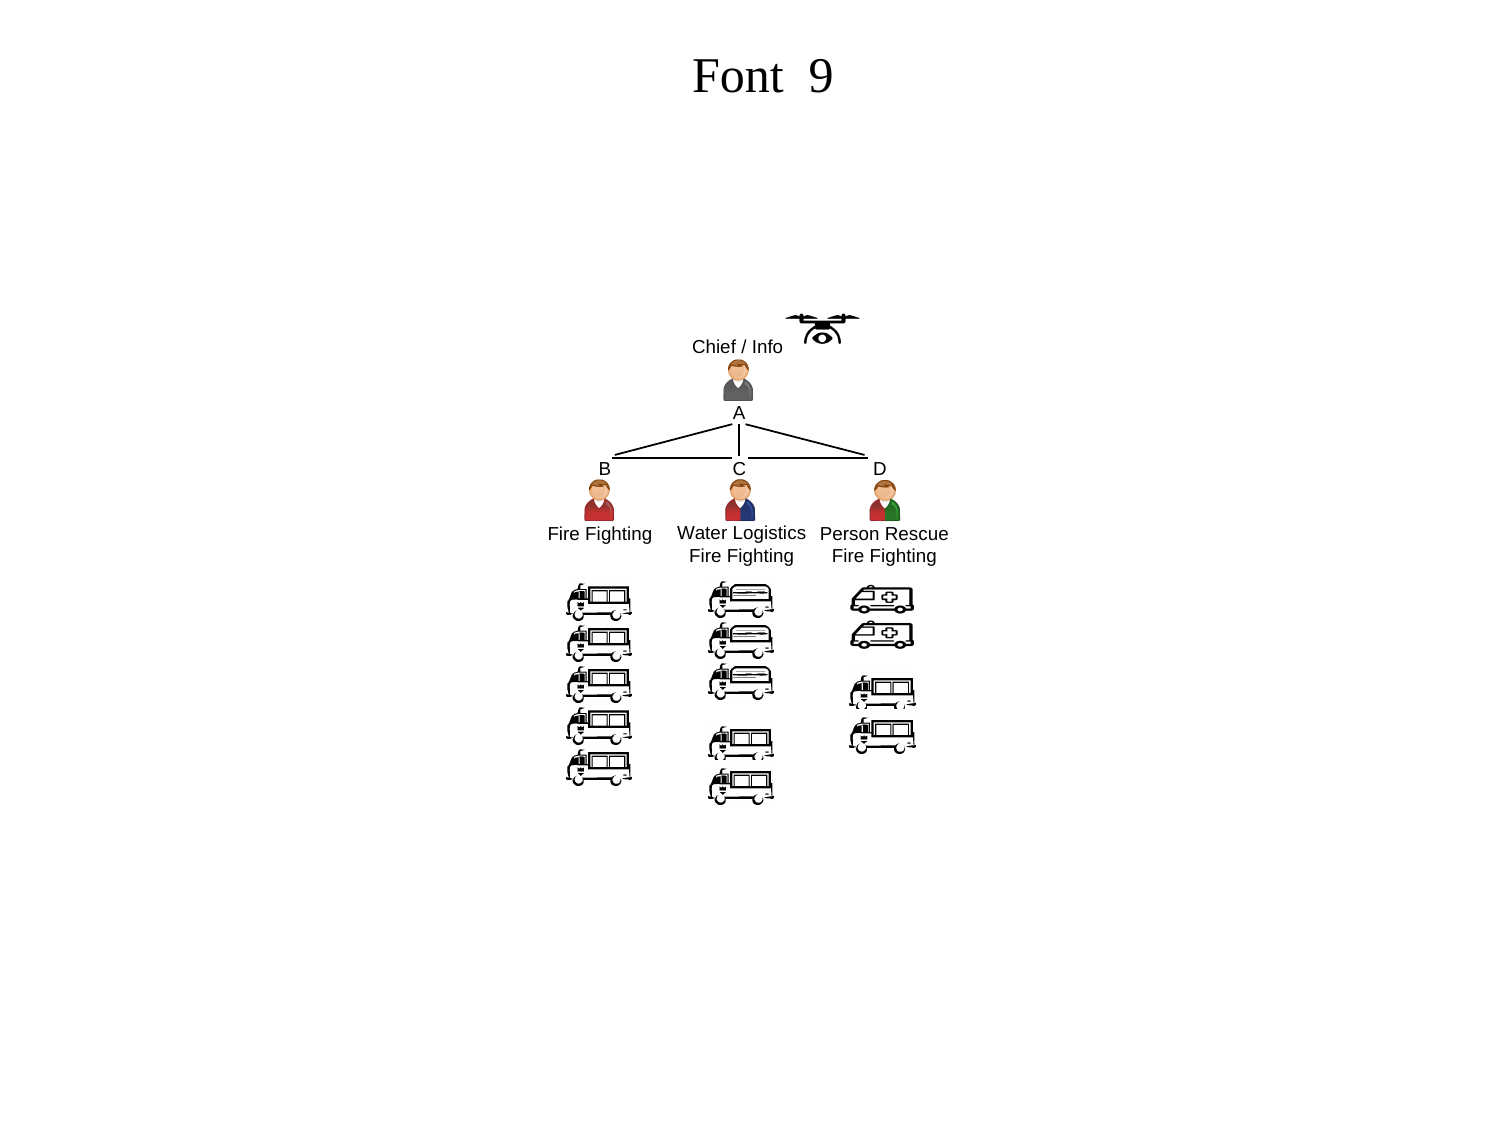

Font 9
Chief / Info
A
B
C
D
Water Logistics
Fire Fighting
Fire Fighting
Person Rescue
Fire Fighting